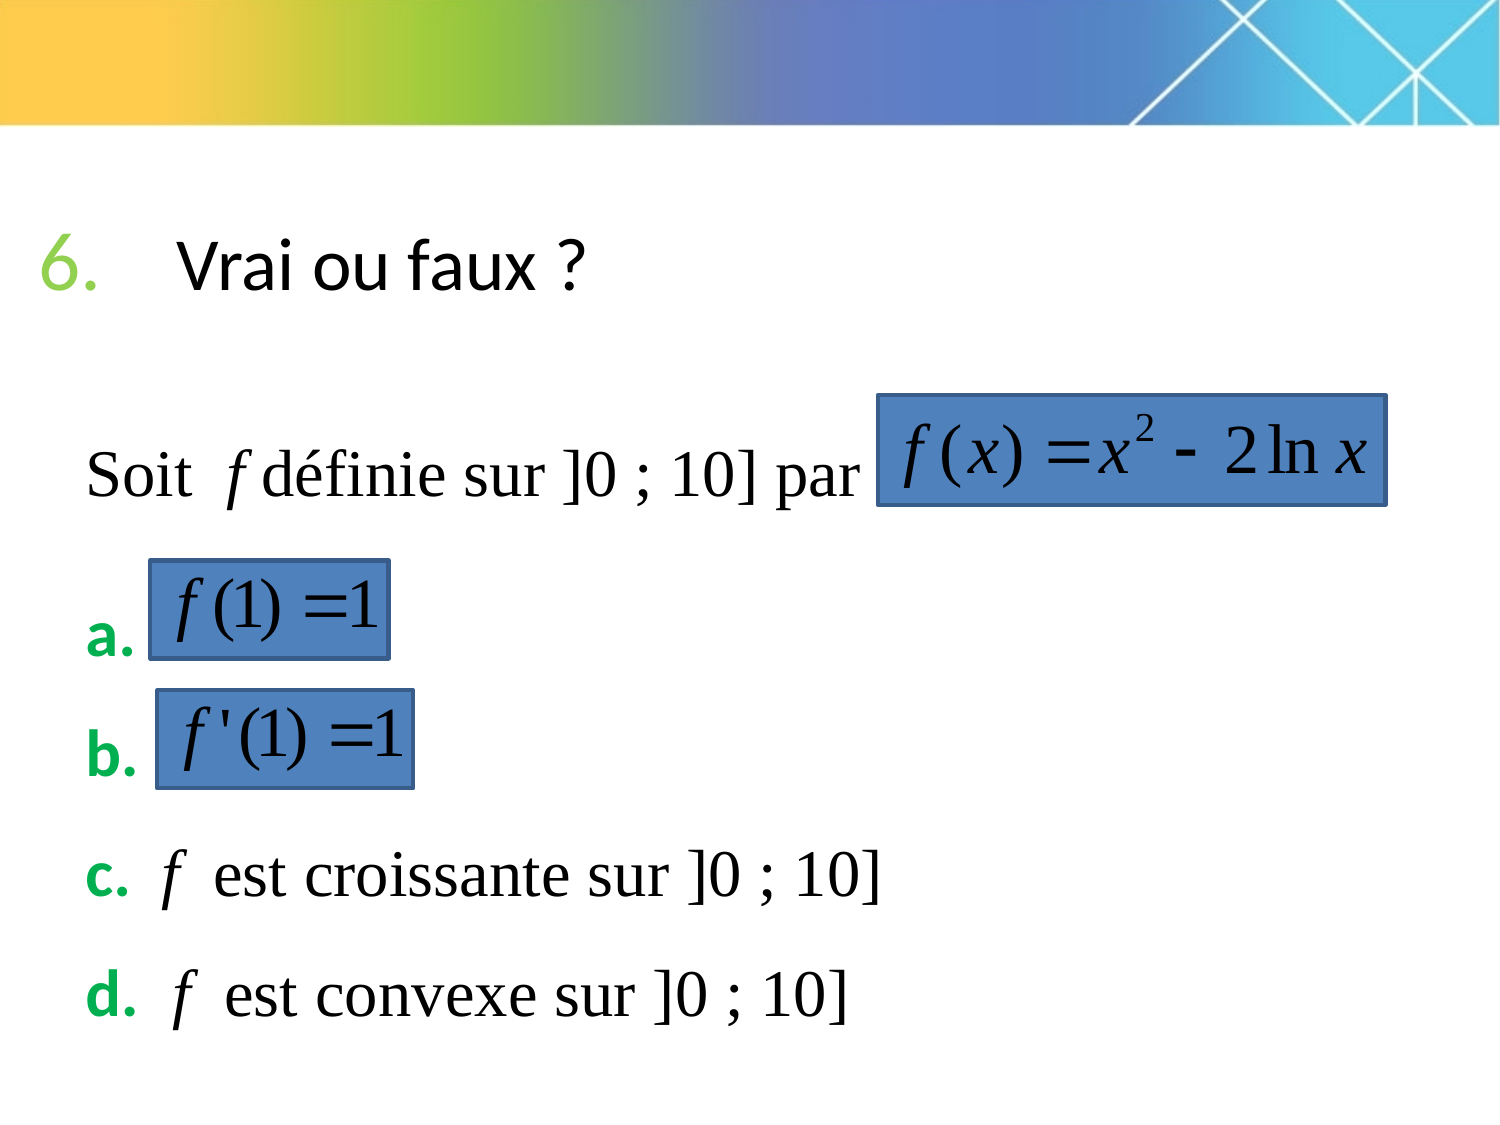

6. Vrai ou faux ?
Soit f définie sur ]0 ; 10] par
a.
b.
c. f est croissante sur ]0 ; 10]
d. f est convexe sur ]0 ; 10]